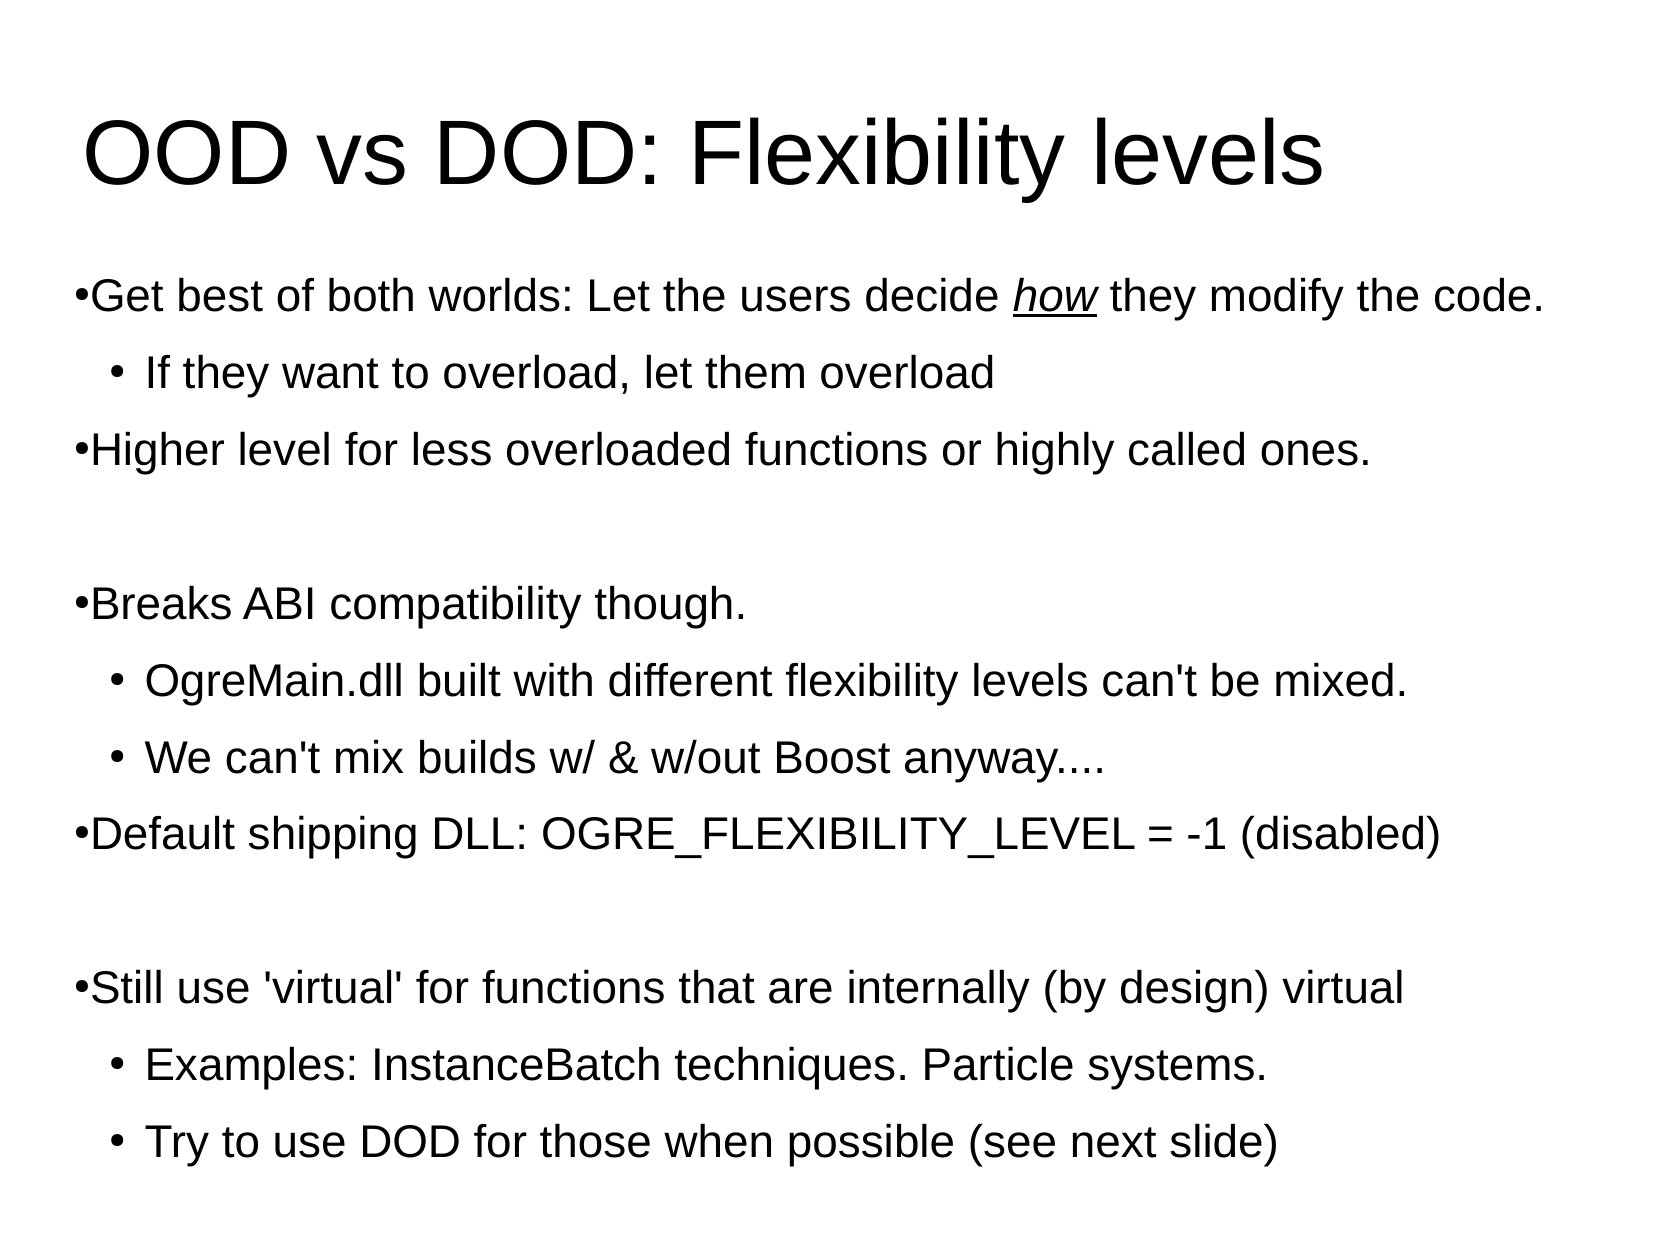

# OOD vs DOD: Flexibility levels
Get best of both worlds: Let the users decide how they modify the code.
If they want to overload, let them overload
Higher level for less overloaded functions or highly called ones.
Breaks ABI compatibility though.
OgreMain.dll built with different flexibility levels can't be mixed.
We can't mix builds w/ & w/out Boost anyway....
Default shipping DLL: OGRE_FLEXIBILITY_LEVEL = -1 (disabled)
Still use 'virtual' for functions that are internally (by design) virtual
Examples: InstanceBatch techniques. Particle systems.
Try to use DOD for those when possible (see next slide)